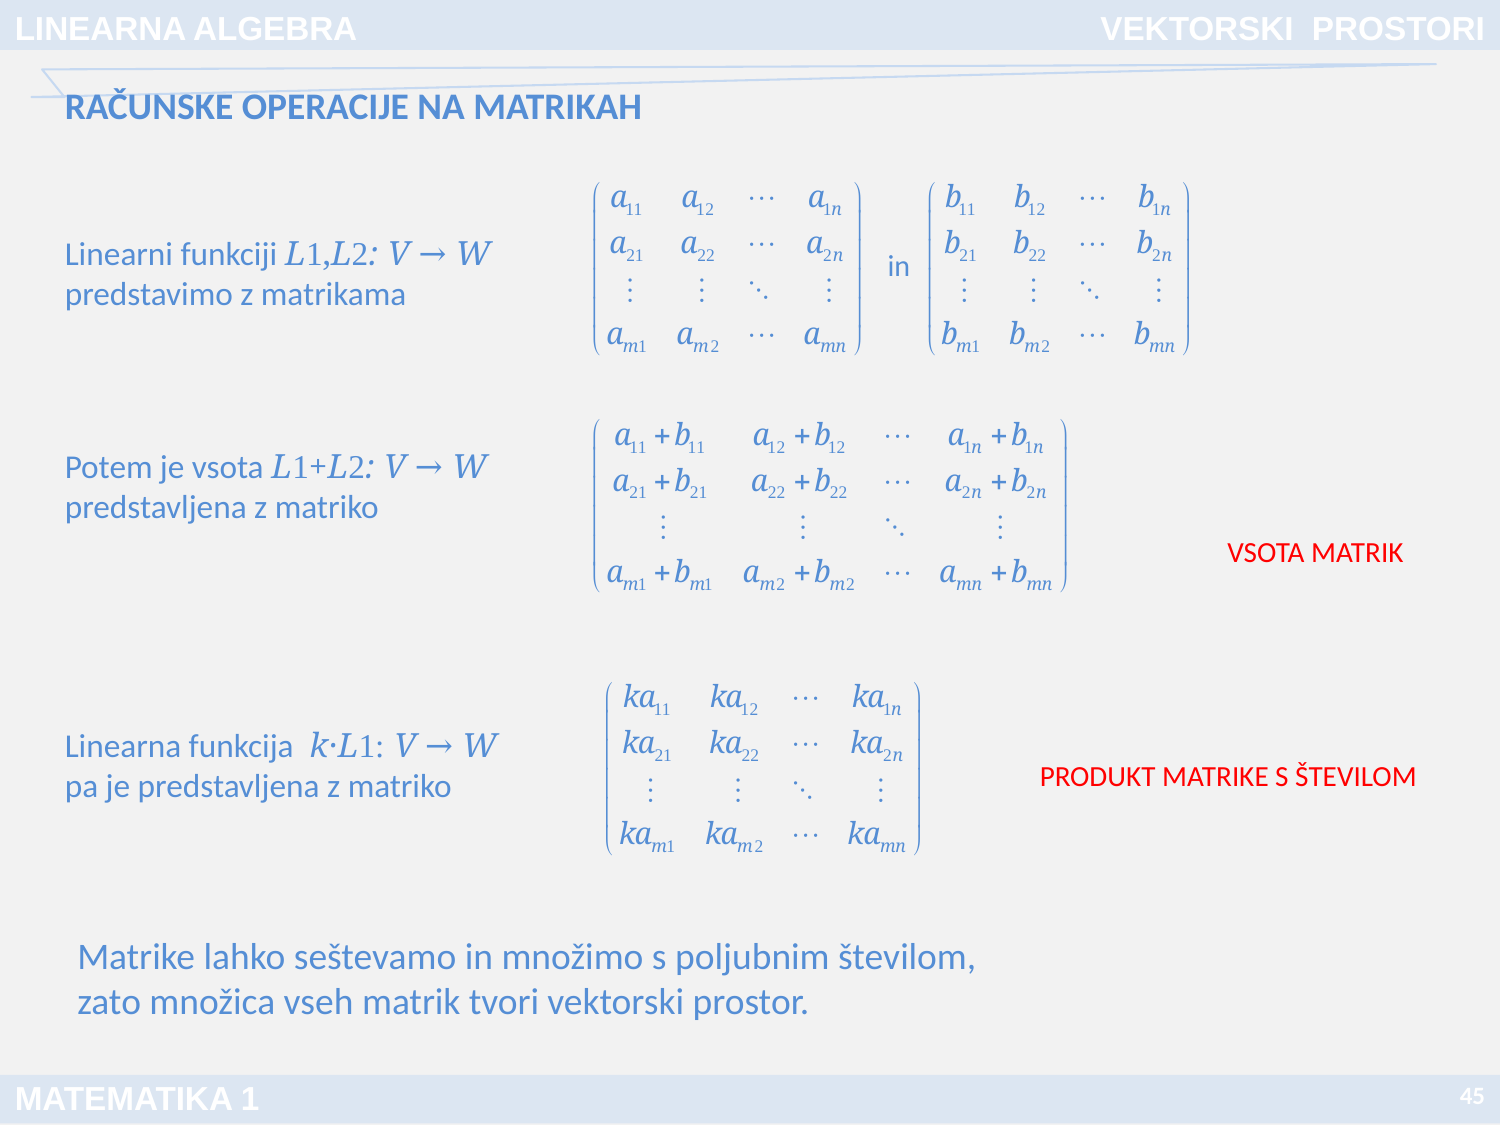

LINEARNA ALGEBRA
VEKTORSKI PROSTORI
RAČUNSKE OPERACIJE NA MATRIKAH
Linearni funkciji L1,L2: V → W predstavimo z matrikama
Potem je vsota L1+L2: V → W predstavljena z matriko
VSOTA MATRIK
Linearna funkcija k·L1: V → W pa je predstavljena z matriko
PRODUKT MATRIKE S ŠTEVILOM
Matrike lahko seštevamo in množimo s poljubnim številom, zato množica vseh matrik tvori vektorski prostor.
MATEMATIKA 1